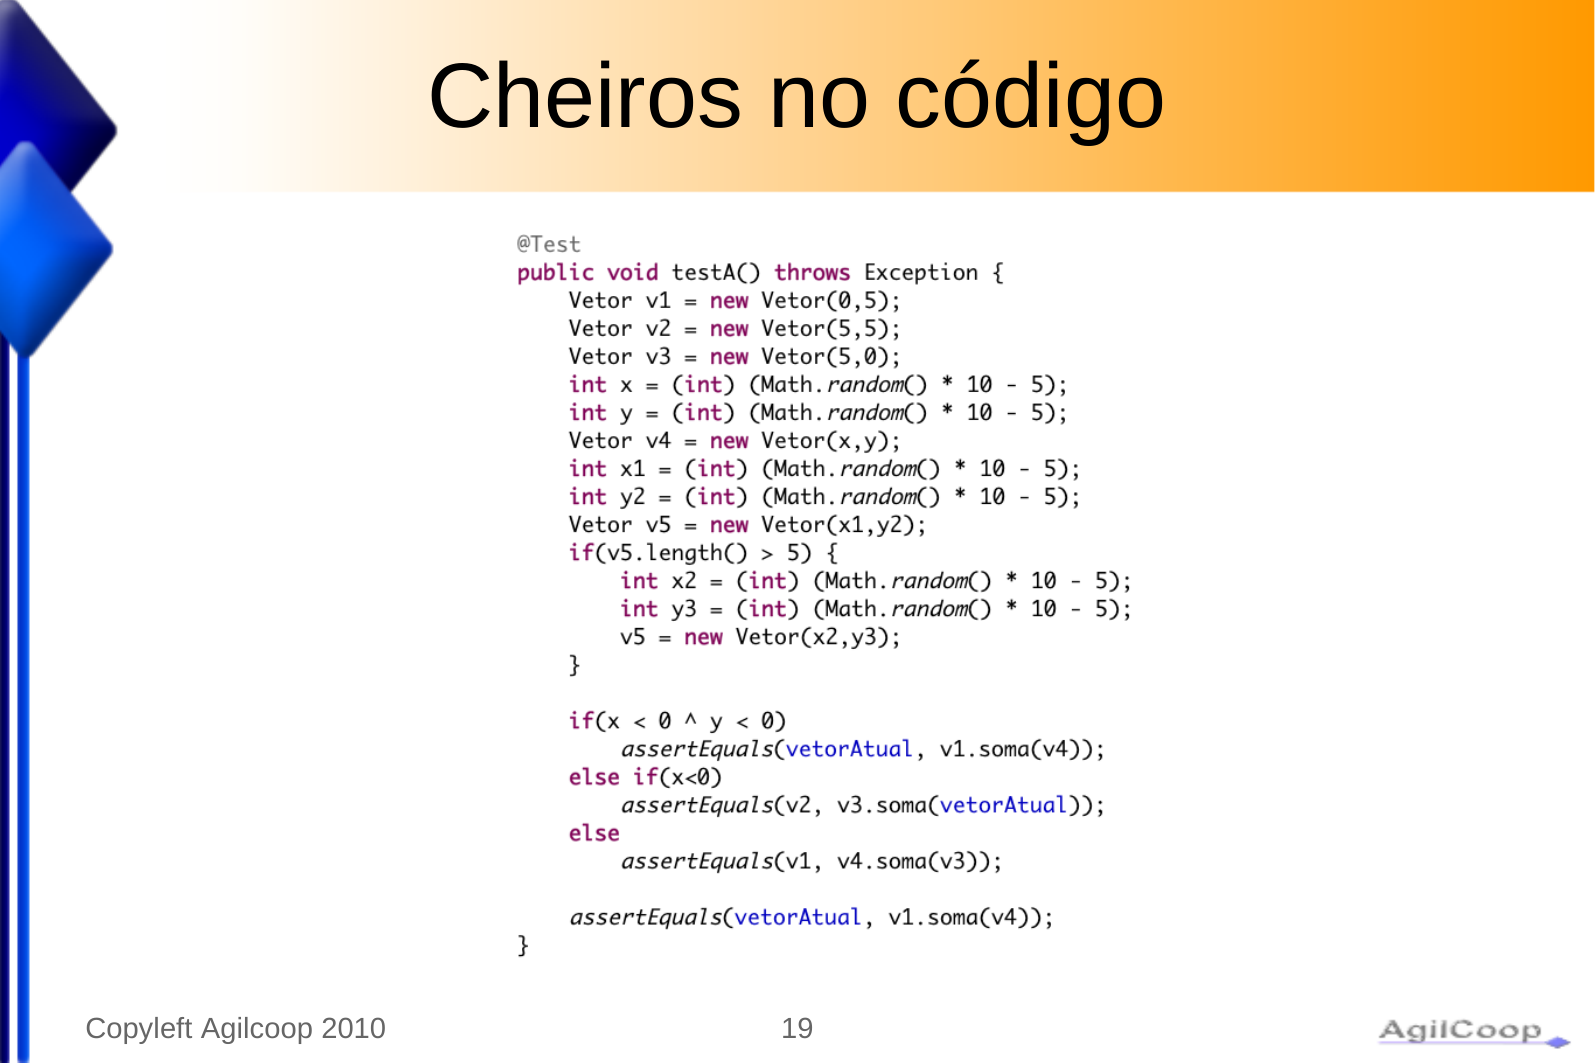

# Cheiros no código
Copyleft Agilcoop 2010
19